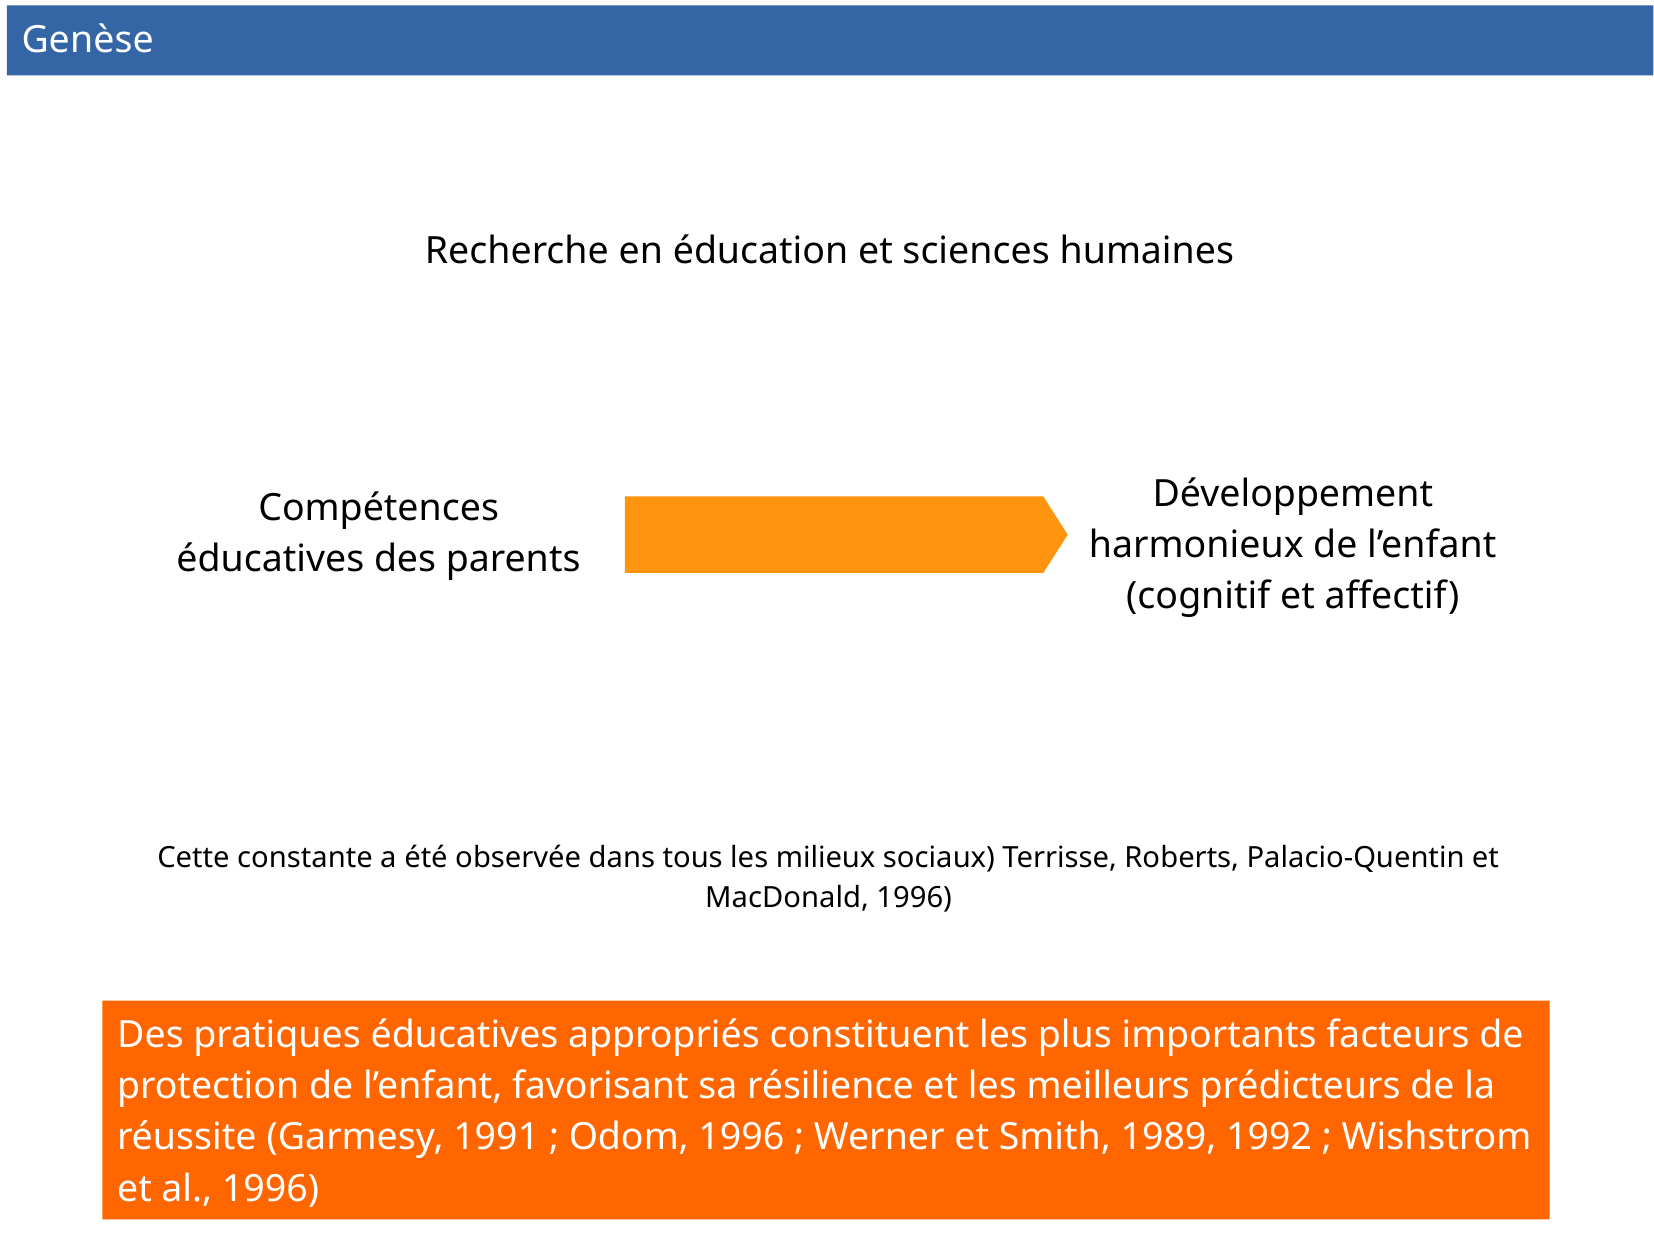

Genèse
Recherche en éducation et sciences humaines
Développement harmonieux de l’enfant (cognitif et affectif)
Compétences éducatives des parents
Cette constante a été observée dans tous les milieux sociaux) Terrisse, Roberts, Palacio-Quentin et MacDonald, 1996)
Des pratiques éducatives appropriés constituent les plus importants facteurs de protection de l’enfant, favorisant sa résilience et les meilleurs prédicteurs de la réussite (Garmesy, 1991 ; Odom, 1996 ; Werner et Smith, 1989, 1992 ; Wishstrom et al., 1996)